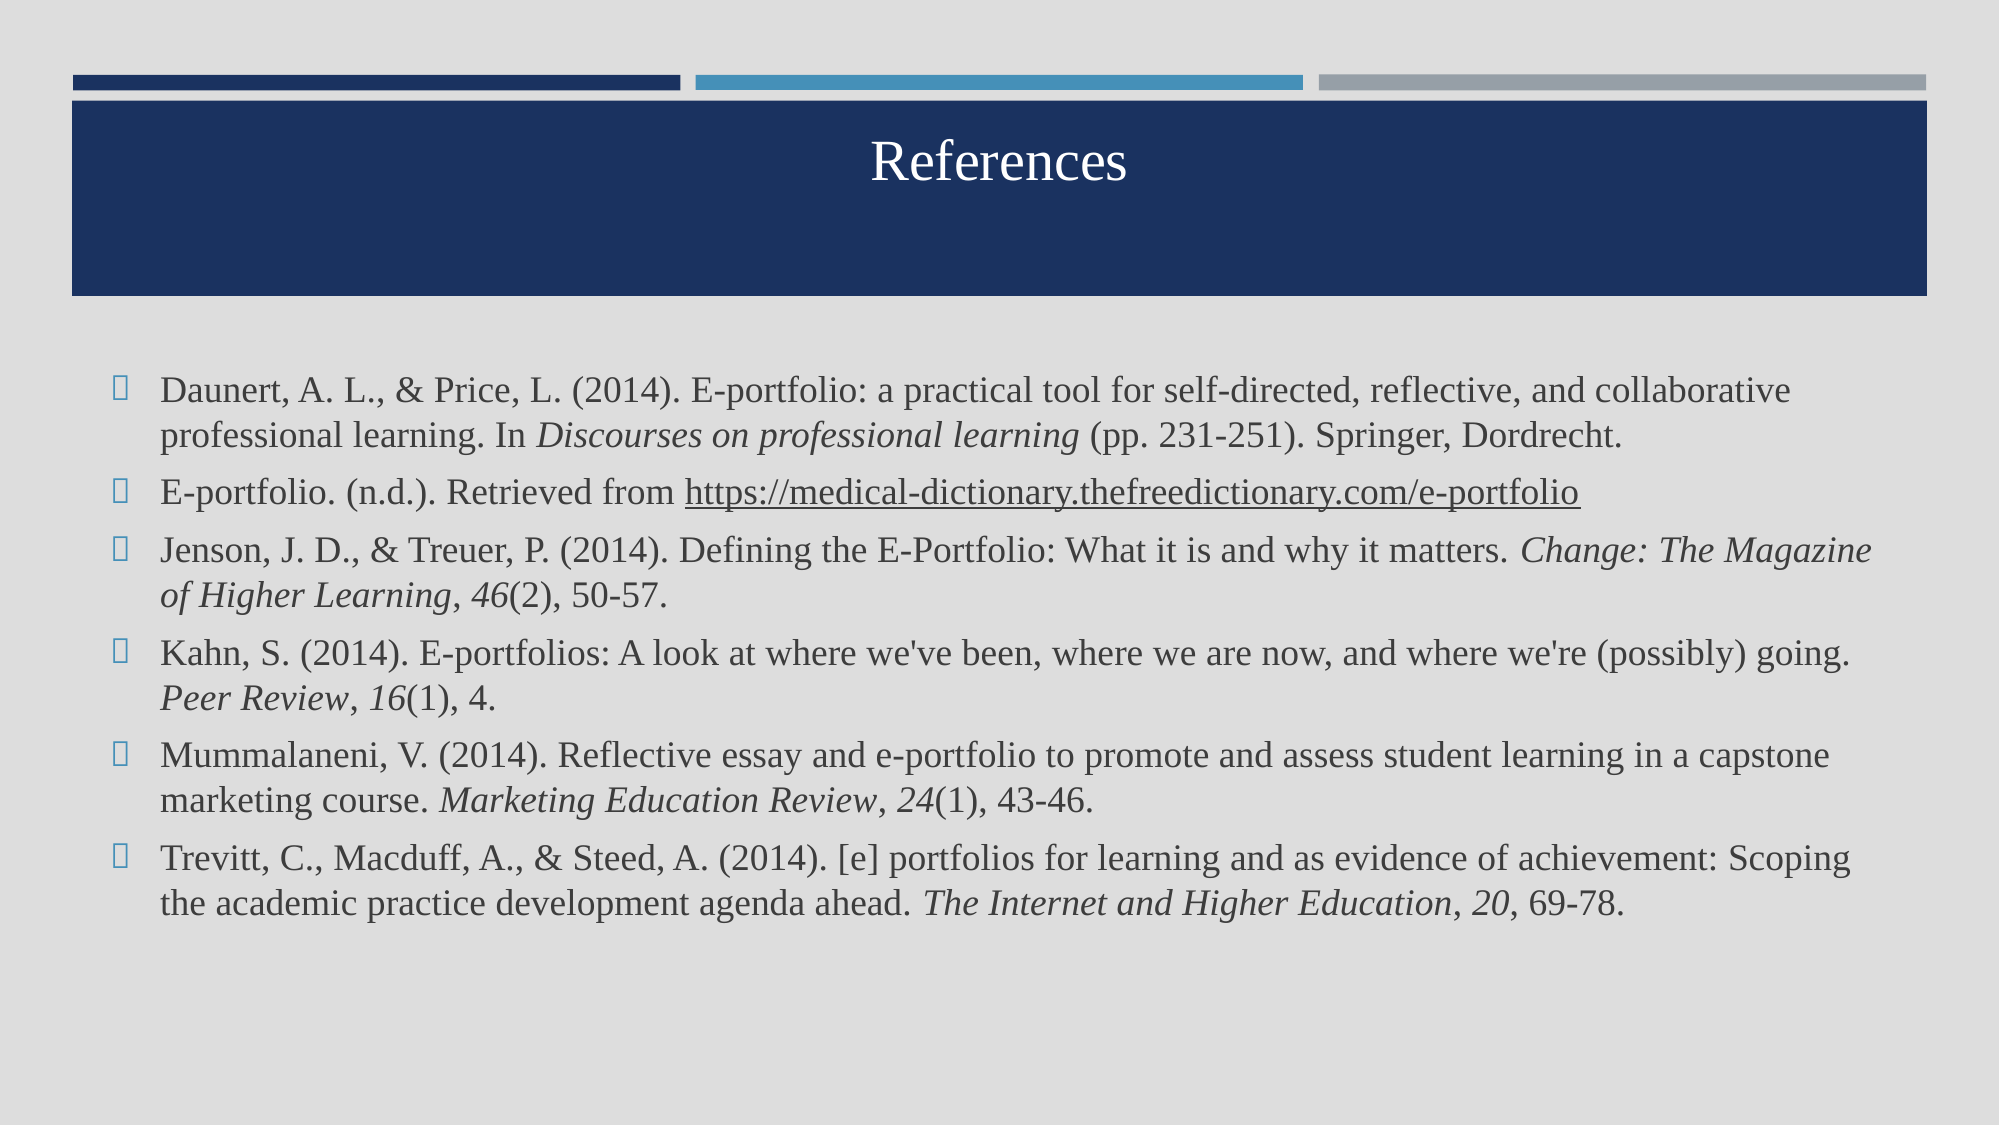

# References
Daunert, A. L., & Price, L. (2014). E-portfolio: a practical tool for self-directed, reflective, and collaborative professional learning. In Discourses on professional learning (pp. 231-251). Springer, Dordrecht.
E-portfolio. (n.d.). Retrieved from https://medical-dictionary.thefreedictionary.com/e-portfolio
Jenson, J. D., & Treuer, P. (2014). Defining the E-Portfolio: What it is and why it matters. Change: The Magazine of Higher Learning, 46(2), 50-57.
Kahn, S. (2014). E-portfolios: A look at where we've been, where we are now, and where we're (possibly) going. Peer Review, 16(1), 4.
Mummalaneni, V. (2014). Reflective essay and e-portfolio to promote and assess student learning in a capstone marketing course. Marketing Education Review, 24(1), 43-46.
Trevitt, C., Macduff, A., & Steed, A. (2014). [e] portfolios for learning and as evidence of achievement: Scoping the academic practice development agenda ahead. The Internet and Higher Education, 20, 69-78.